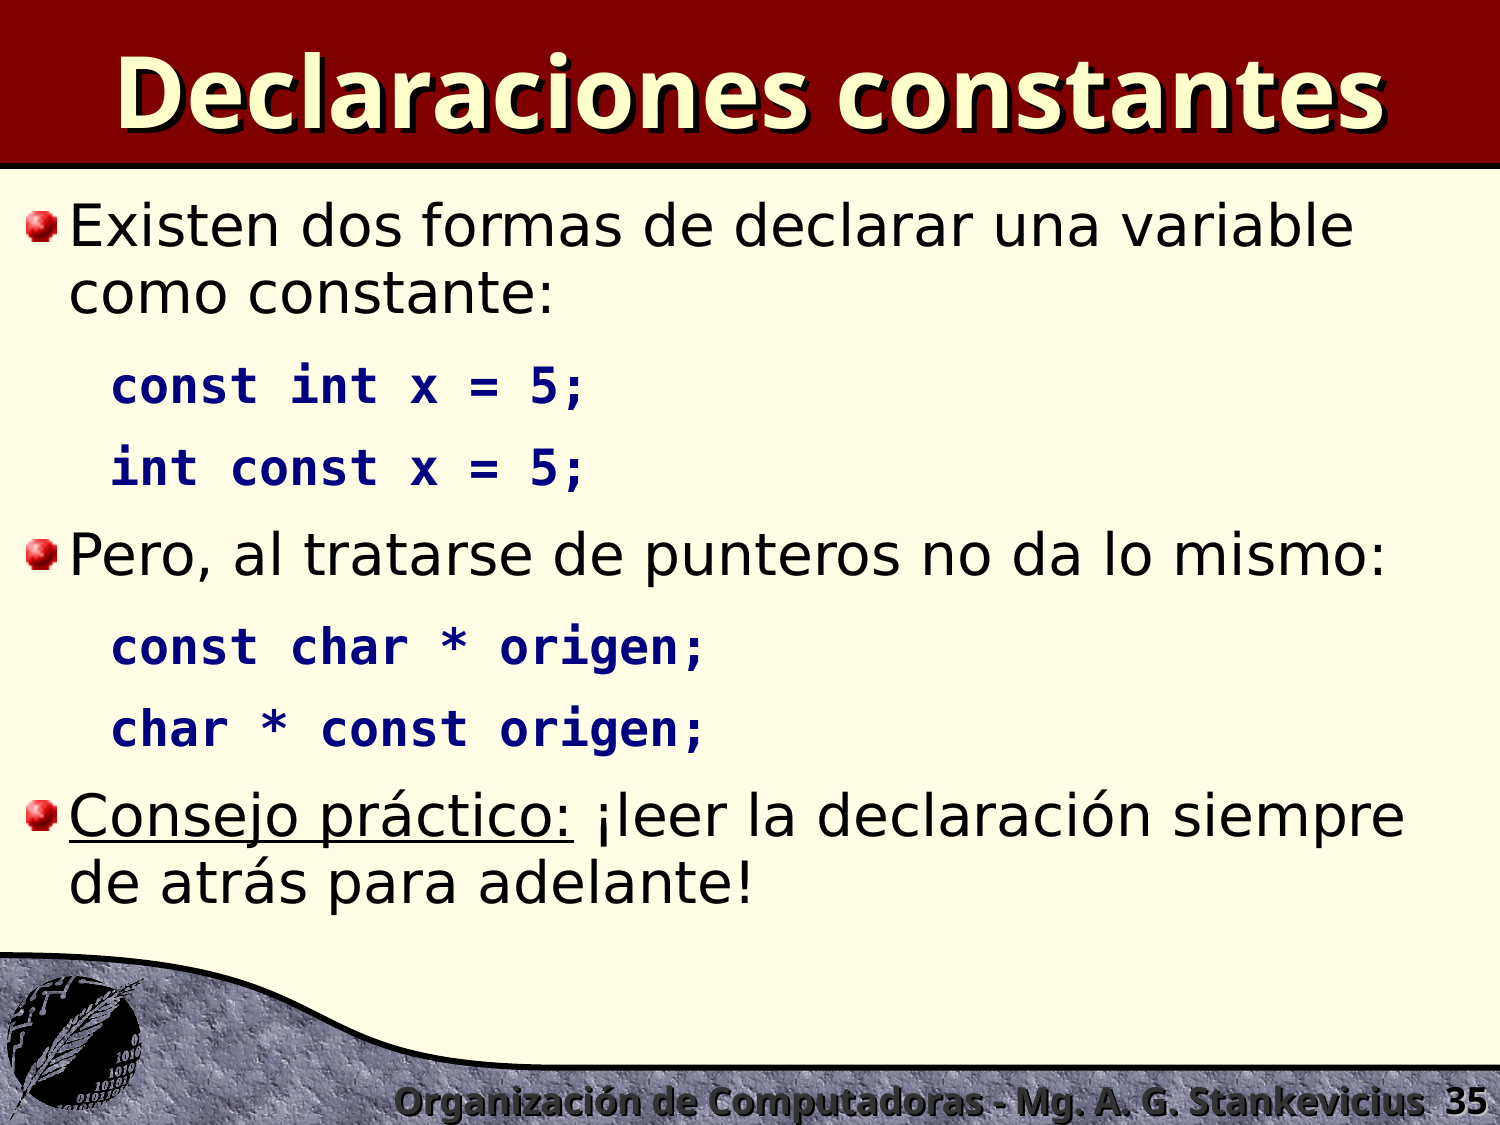

# Declaraciones constantes
Existen dos formas de declarar una variable como constante:
const int x = 5;
int const x = 5;
Pero, al tratarse de punteros no da lo mismo:
const char * origen;
char * const origen;
Consejo práctico: ¡leer la declaración siempre de atrás para adelante!
35